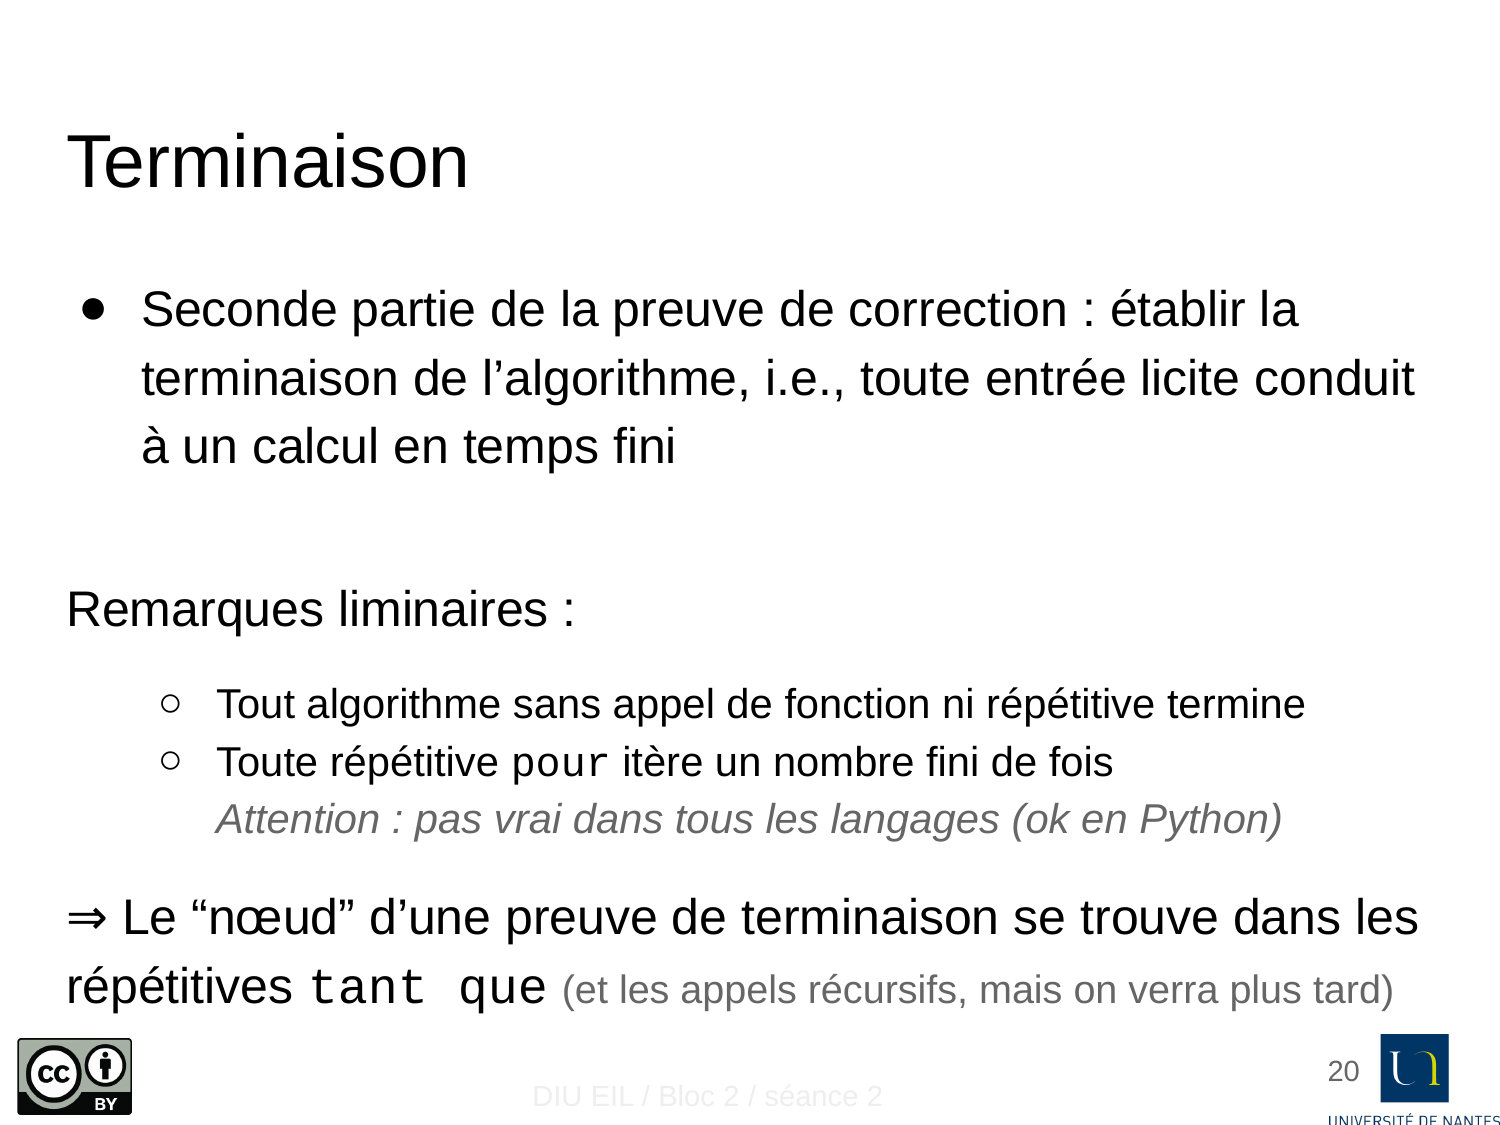

# Terminaison
Seconde partie de la preuve de correction : établir la terminaison de l’algorithme, i.e., toute entrée licite conduit à un calcul en temps fini
Remarques liminaires :
Tout algorithme sans appel de fonction ni répétitive termine
Toute répétitive pour itère un nombre fini de fois
Attention : pas vrai dans tous les langages (ok en Python)
⇒ Le “nœud” d’une preuve de terminaison se trouve dans les répétitives tant que (et les appels récursifs, mais on verra plus tard)